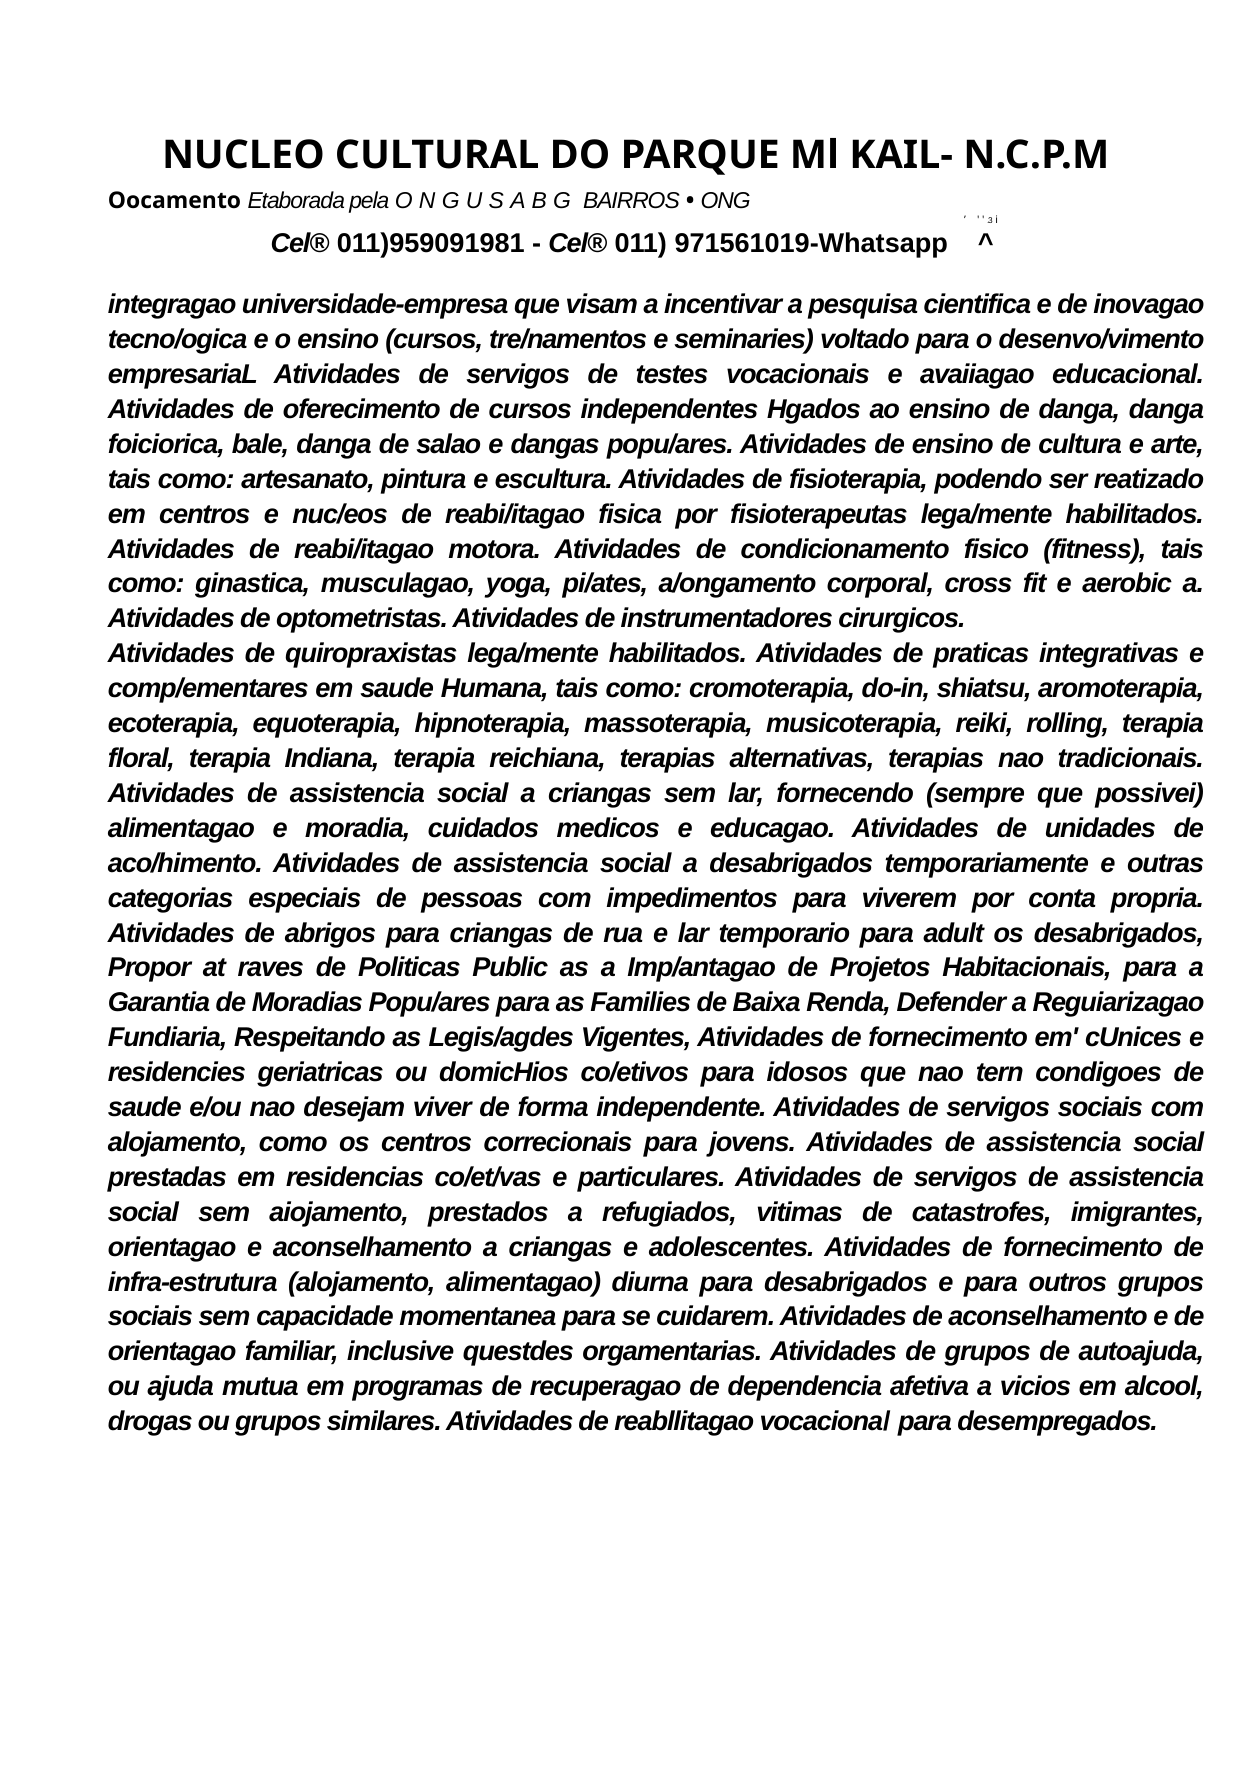

NUCLEO CULTURAL DO PARQUE Ml KAIL- N.C.P.M
Oocamento Etaborada pela ONGUSABG BAIRROS • ONG
’ ' ' .3 i
Cel® 011)959091981 - Cel® 011) 971561019-Whatsapp ^
integragao universidade-empresa que visam a incentivar a pesquisa cientifica e de inovagao tecno/ogica e o ensino (cursos, tre/namentos e seminaries) voltado para o desenvo/vimento empresariaL Atividades de servigos de testes vocacionais e avaiiagao educacional. Atividades de oferecimento de cursos independentes Hgados ao ensino de danga, danga foiciorica, bale, danga de salao e dangas popu/ares. Atividades de ensino de cultura e arte, tais como: artesanato, pintura e escultura. Atividades de fisioterapia, podendo ser reatizado em centros e nuc/eos de reabi/itagao fisica por fisioterapeutas lega/mente habilitados. Atividades de reabi/itagao motora. Atividades de condicionamento fisico (fitness), tais como: ginastica, musculagao, yoga, pi/ates, a/ongamento corporal, cross fit e aerobic a. Atividades de optometristas. Atividades de instrumentadores cirurgicos.
Atividades de quiropraxistas lega/mente habilitados. Atividades de praticas integrativas e comp/ementares em saude Humana, tais como: cromoterapia, do-in, shiatsu, aromoterapia, ecoterapia, equoterapia, hipnoterapia, massoterapia, musicoterapia, reiki, rolling, terapia floral, terapia Indiana, terapia reichiana, terapias alternativas, terapias nao tradicionais. Atividades de assistencia social a criangas sem lar, fornecendo (sempre que possivei) alimentagao e moradia, cuidados medicos e educagao. Atividades de unidades de aco/himento. Atividades de assistencia social a desabrigados temporariamente e outras categorias especiais de pessoas com impedimentos para viverem por conta propria. Atividades de abrigos para criangas de rua e lar temporario para adult os desabrigados, Propor at raves de Politicas Public as a Imp/antagao de Projetos Habitacionais, para a Garantia de Moradias Popu/ares para as Families de Baixa Renda, Defender a Reguiarizagao Fundiaria, Respeitando as Legis/agdes Vigentes, Atividades de fornecimento em' cUnices e residencies geriatricas ou domicHios co/etivos para idosos que nao tern condigoes de saude e/ou nao desejam viver de forma independente. Atividades de servigos sociais com alojamento, como os centros correcionais para jovens. Atividades de assistencia social prestadas em residencias co/et/vas e particulares. Atividades de servigos de assistencia social sem aiojamento, prestados a refugiados, vitimas de catastrofes, imigrantes, orientagao e aconselhamento a criangas e adolescentes. Atividades de fornecimento de infra-estrutura (alojamento, alimentagao) diurna para desabrigados e para outros grupos sociais sem capacidade momentanea para se cuidarem. Atividades de aconselhamento e de orientagao familiar, inclusive questdes orgamentarias. Atividades de grupos de autoajuda, ou ajuda mutua em programas de recuperagao de dependencia afetiva a vicios em alcool, drogas ou grupos similares. Atividades de reabllitagao vocaciona/ para desempregados.